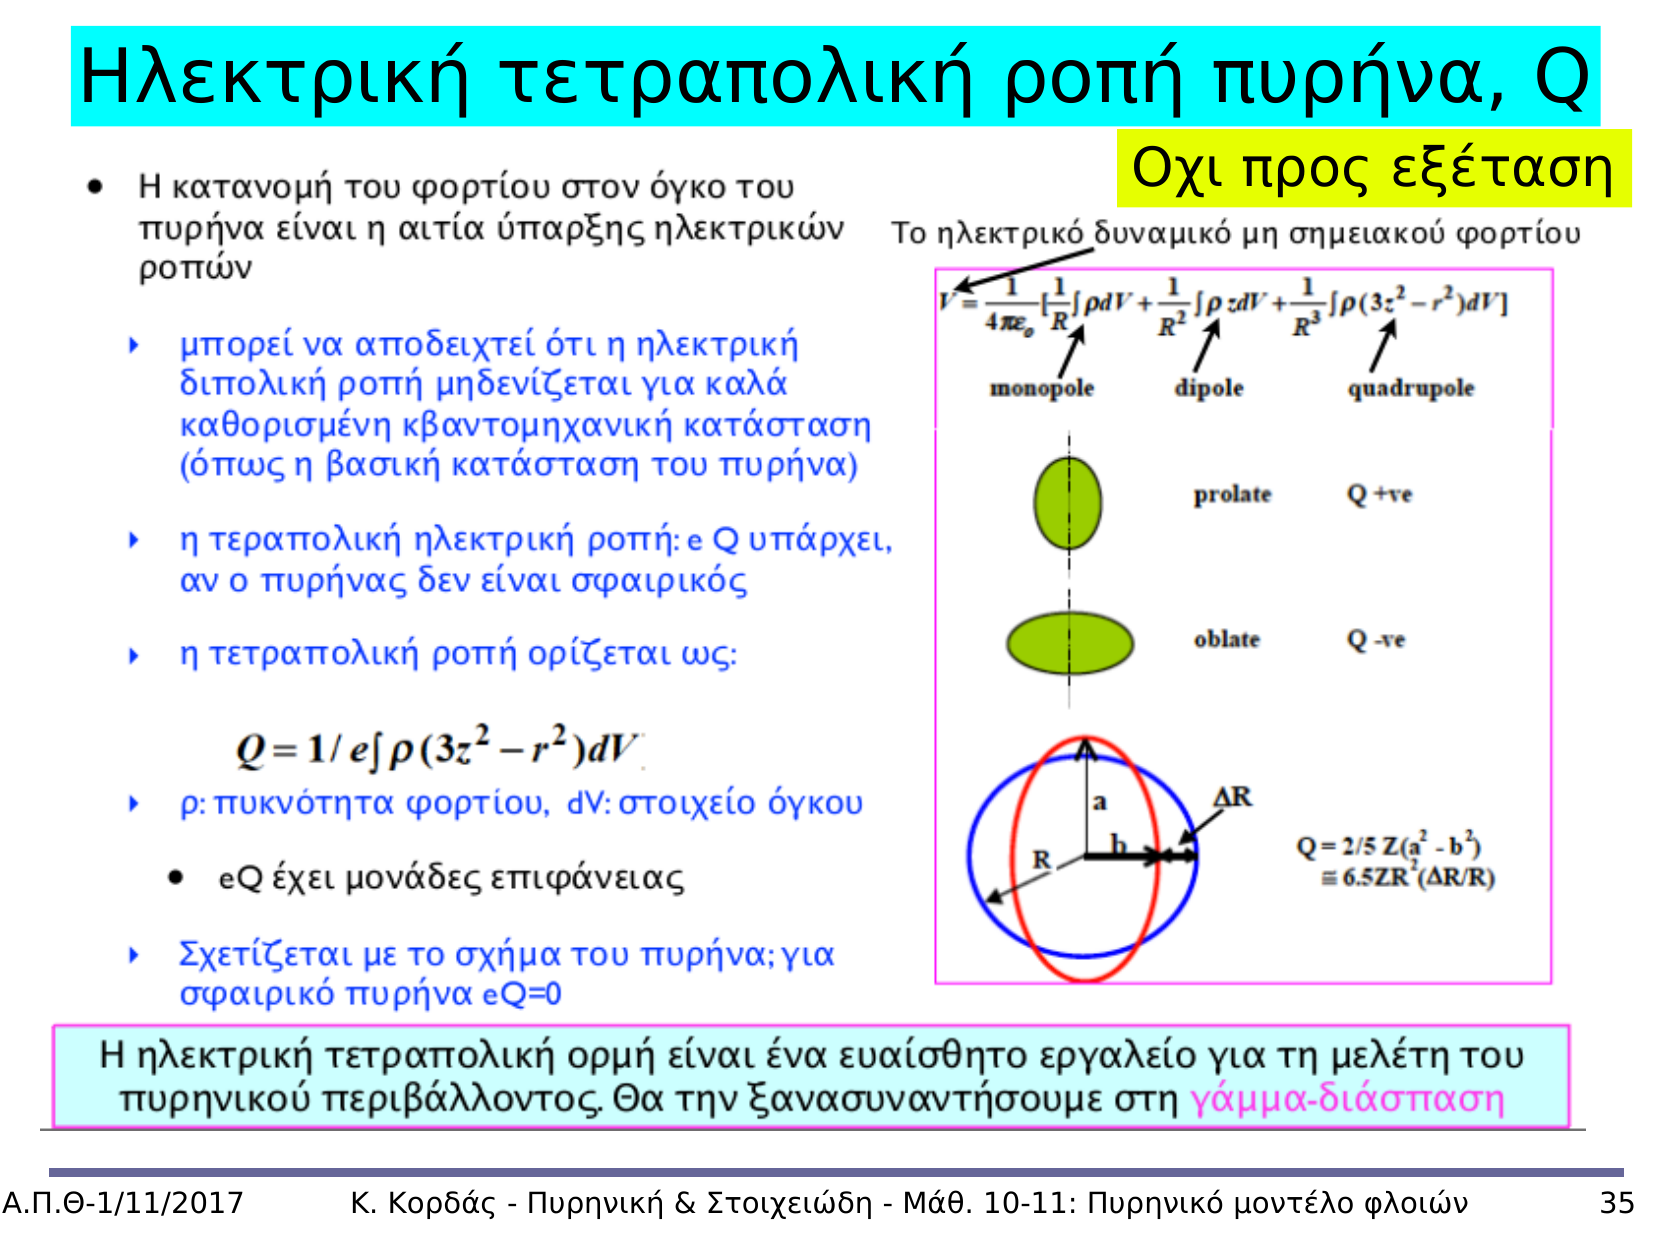

# Ηλεκτρική τετραπολική ροπή πυρήνα, Q
Οχι προς εξέταση
Α.Π.Θ-1/11/2017
Κ. Κορδάς - Πυρηνική & Στοιχειώδη - Μάθ. 10-11: Πυρηνικό μοντέλο φλοιών
35